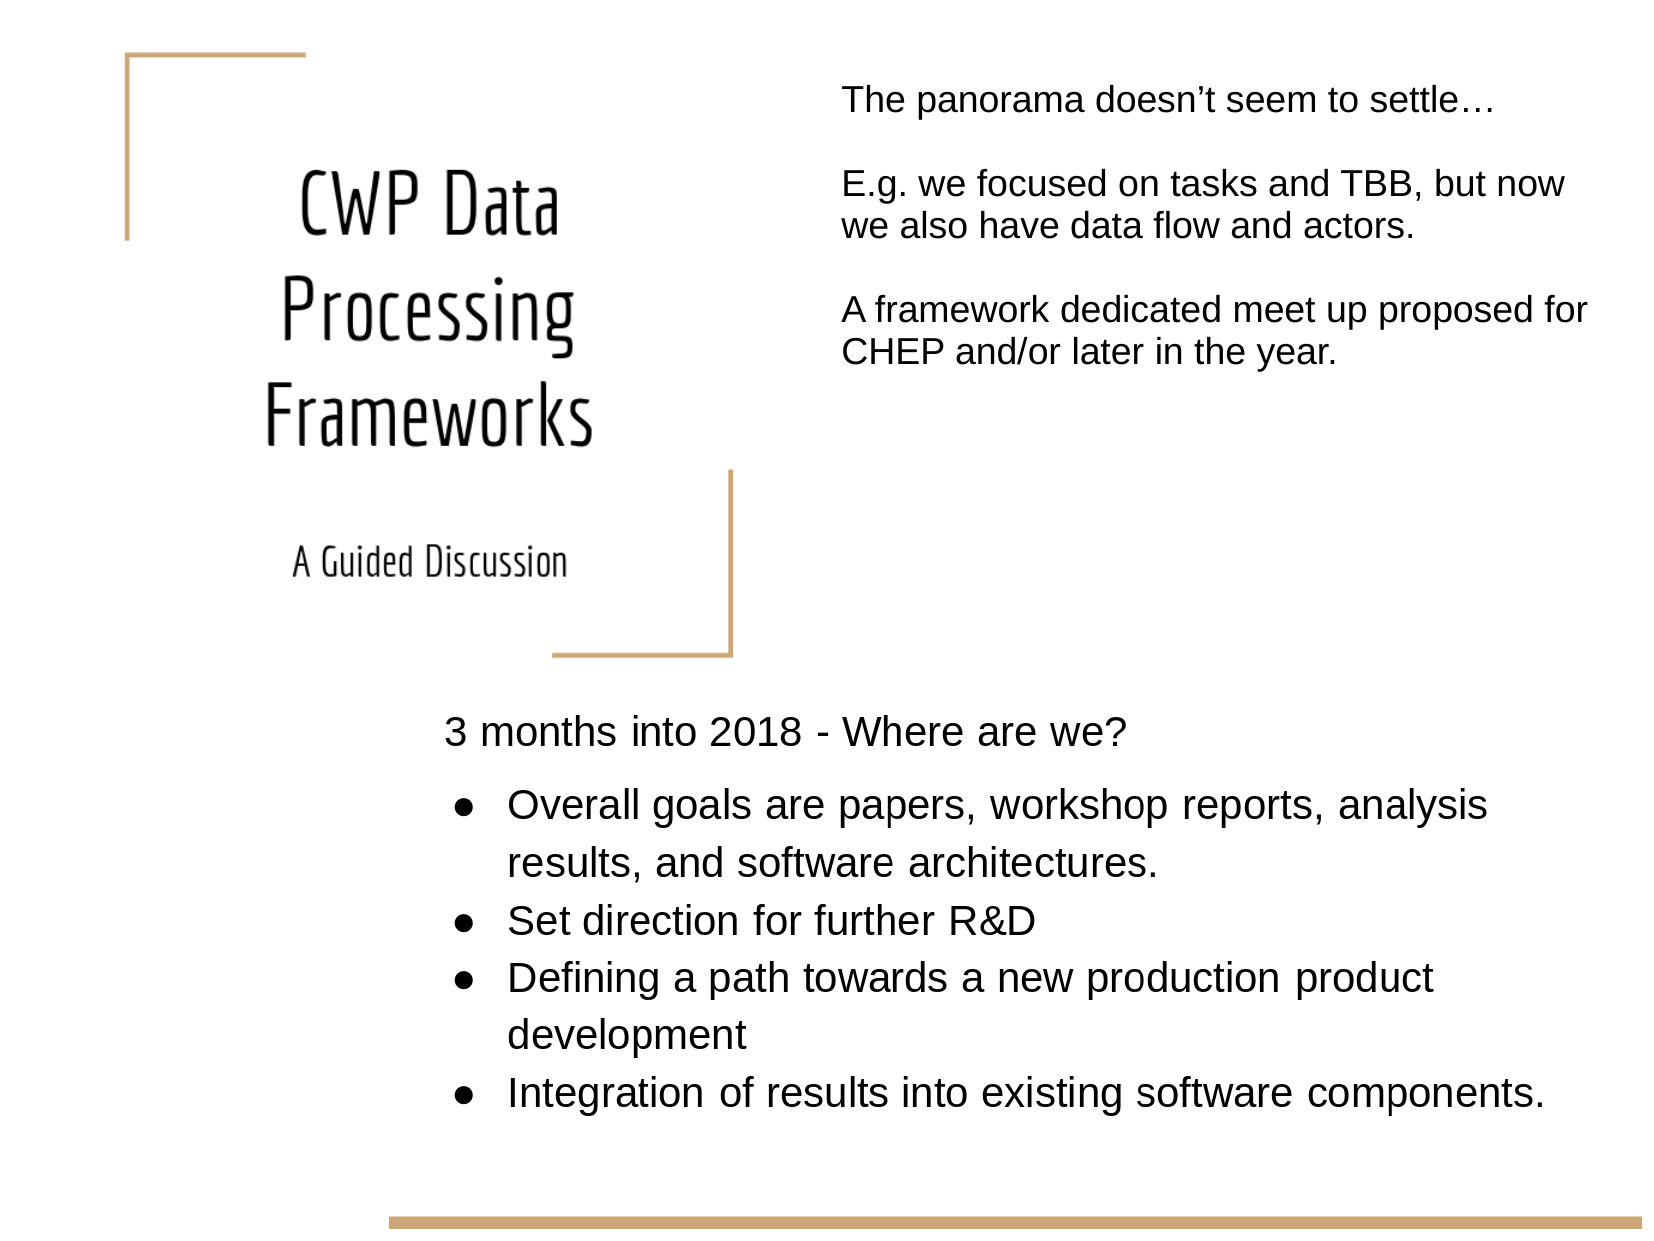

The panorama doesn’t seem to settle…
E.g. we focused on tasks and TBB, but now we also have data flow and actors.
A framework dedicated meet up proposed for CHEP and/or later in the year.